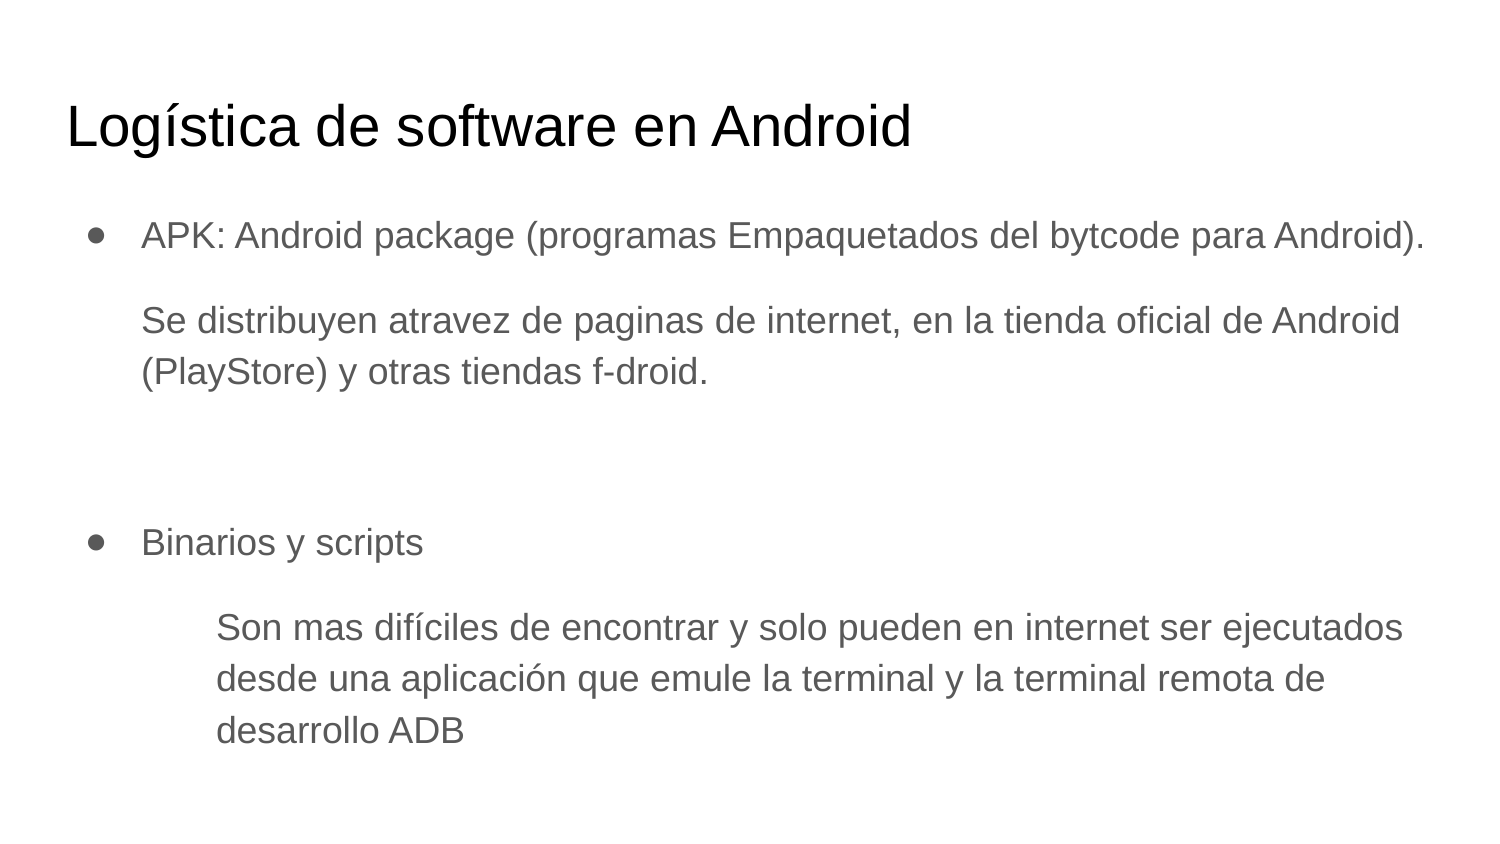

# Logística de software en Android
APK: Android package (programas Empaquetados del bytcode para Android).
Se distribuyen atravez de paginas de internet, en la tienda oficial de Android (PlayStore) y otras tiendas f-droid.
Binarios y scripts
Son mas difíciles de encontrar y solo pueden en internet ser ejecutados desde una aplicación que emule la terminal y la terminal remota de desarrollo ADB